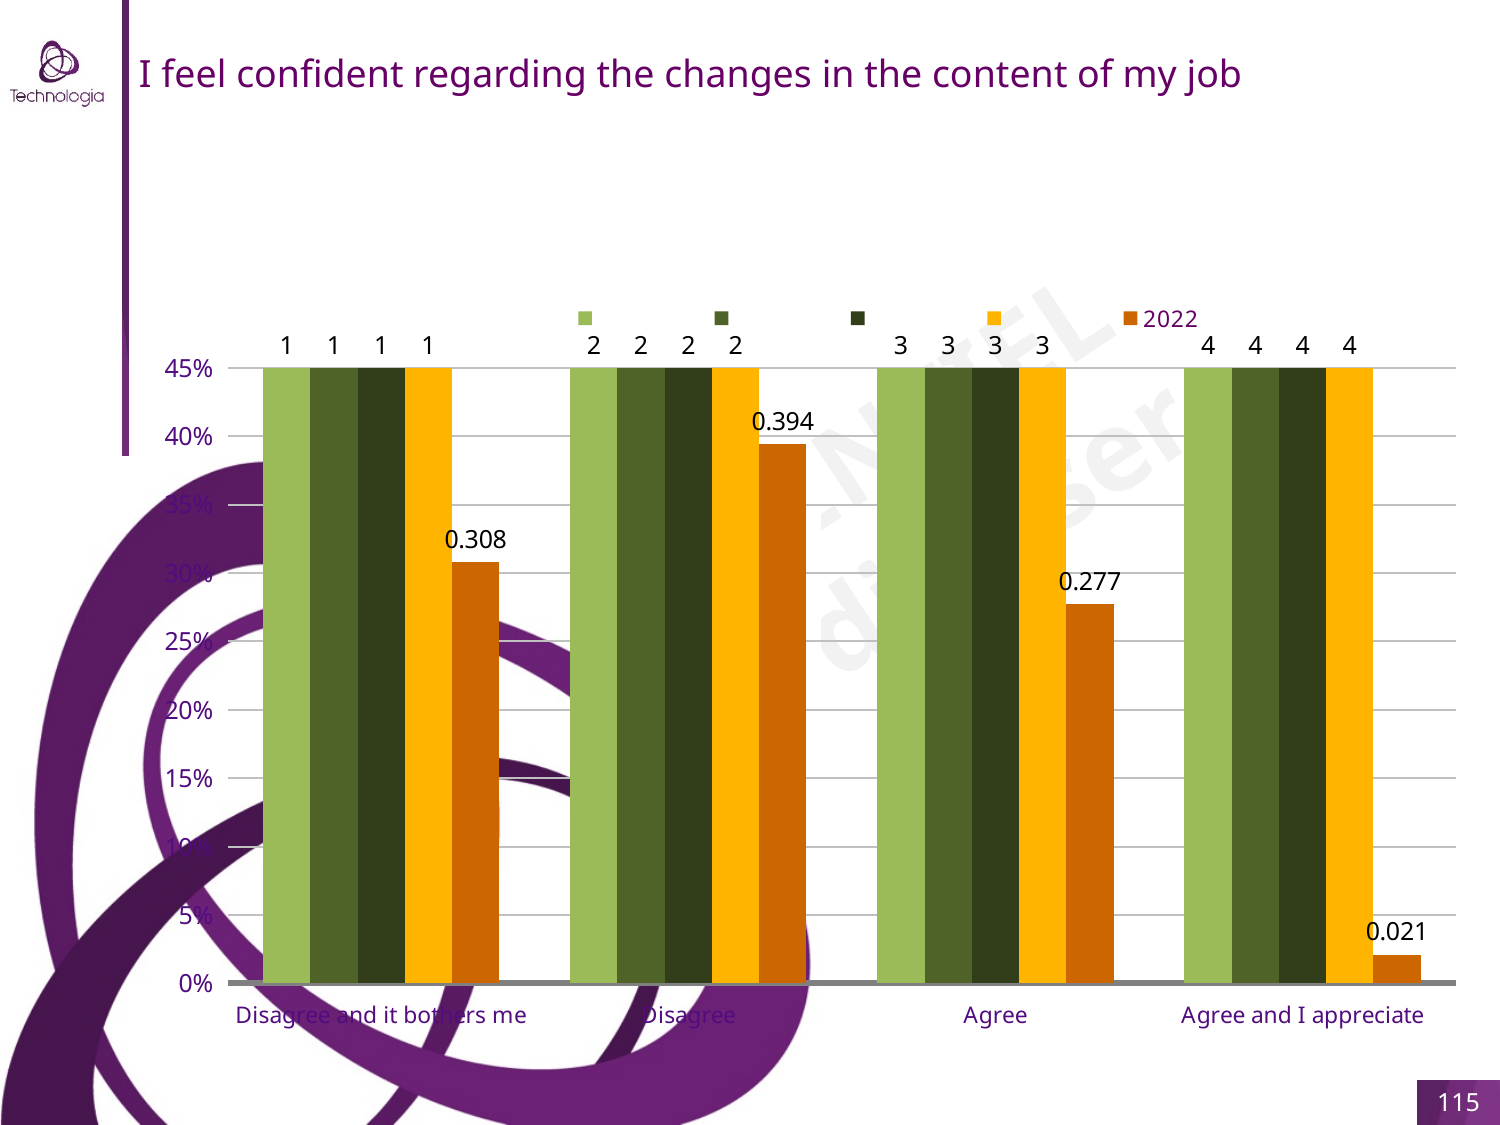

# I feel confident regarding the changes in the content of my job
[unsupported chart]